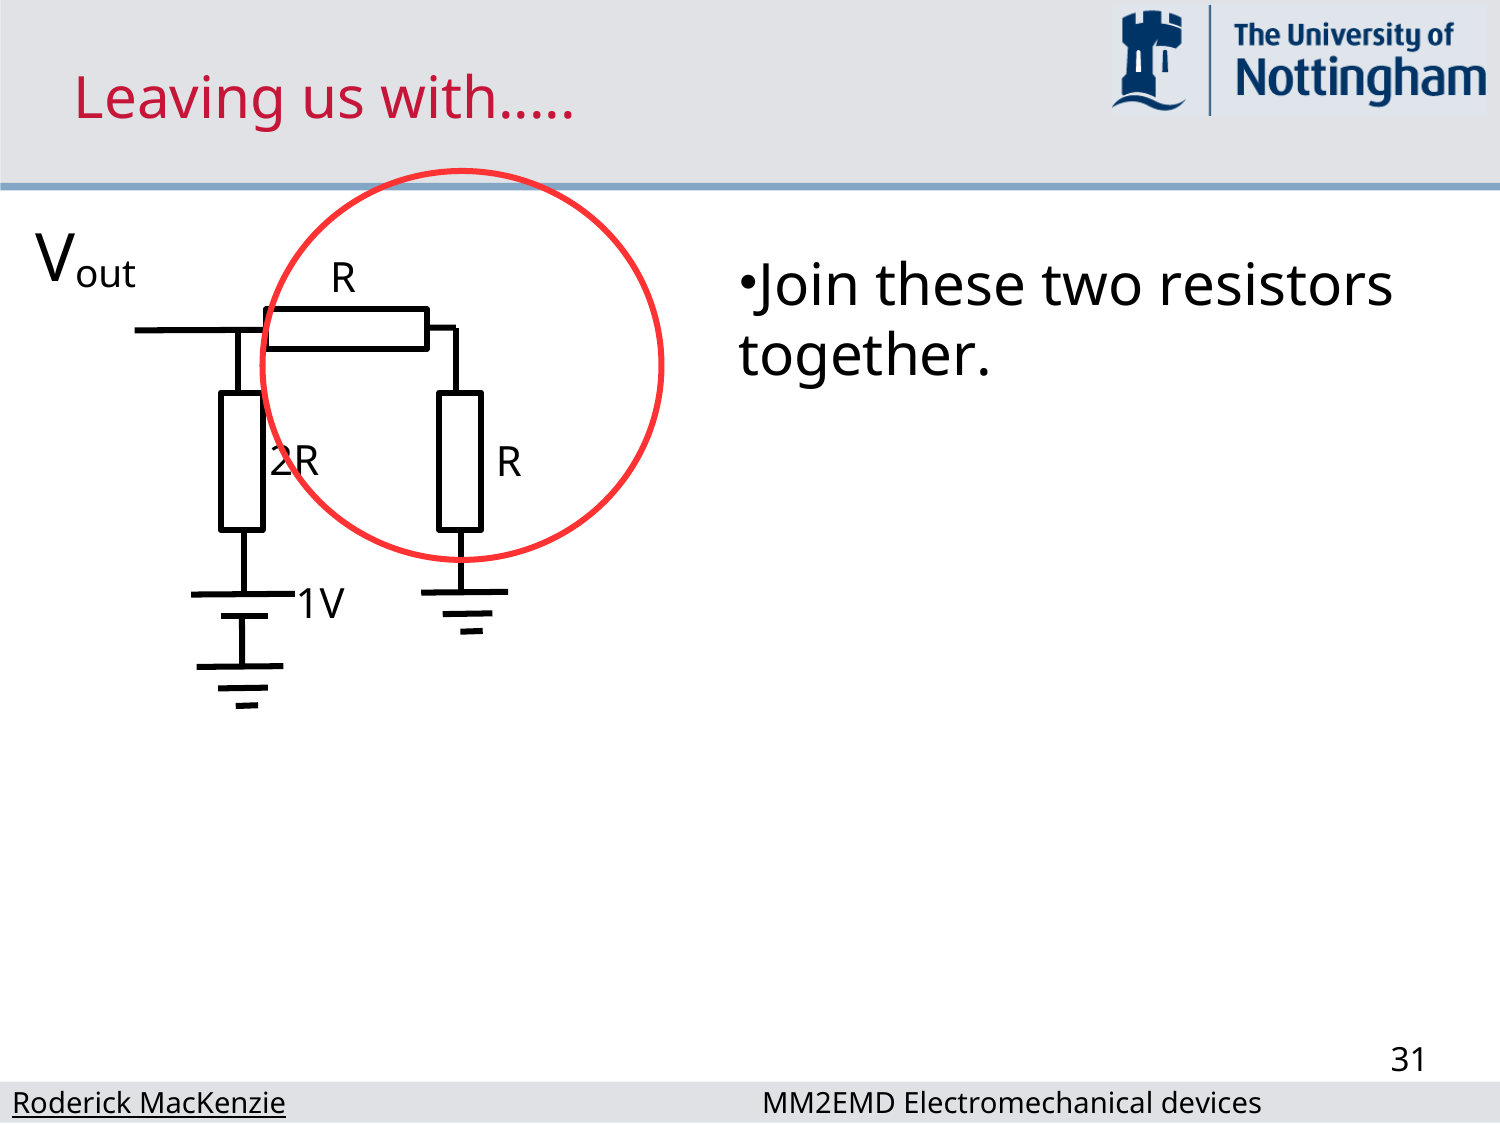

# Leaving us with.....
Vout
Join these two resistors together.
R
2R
R
1V